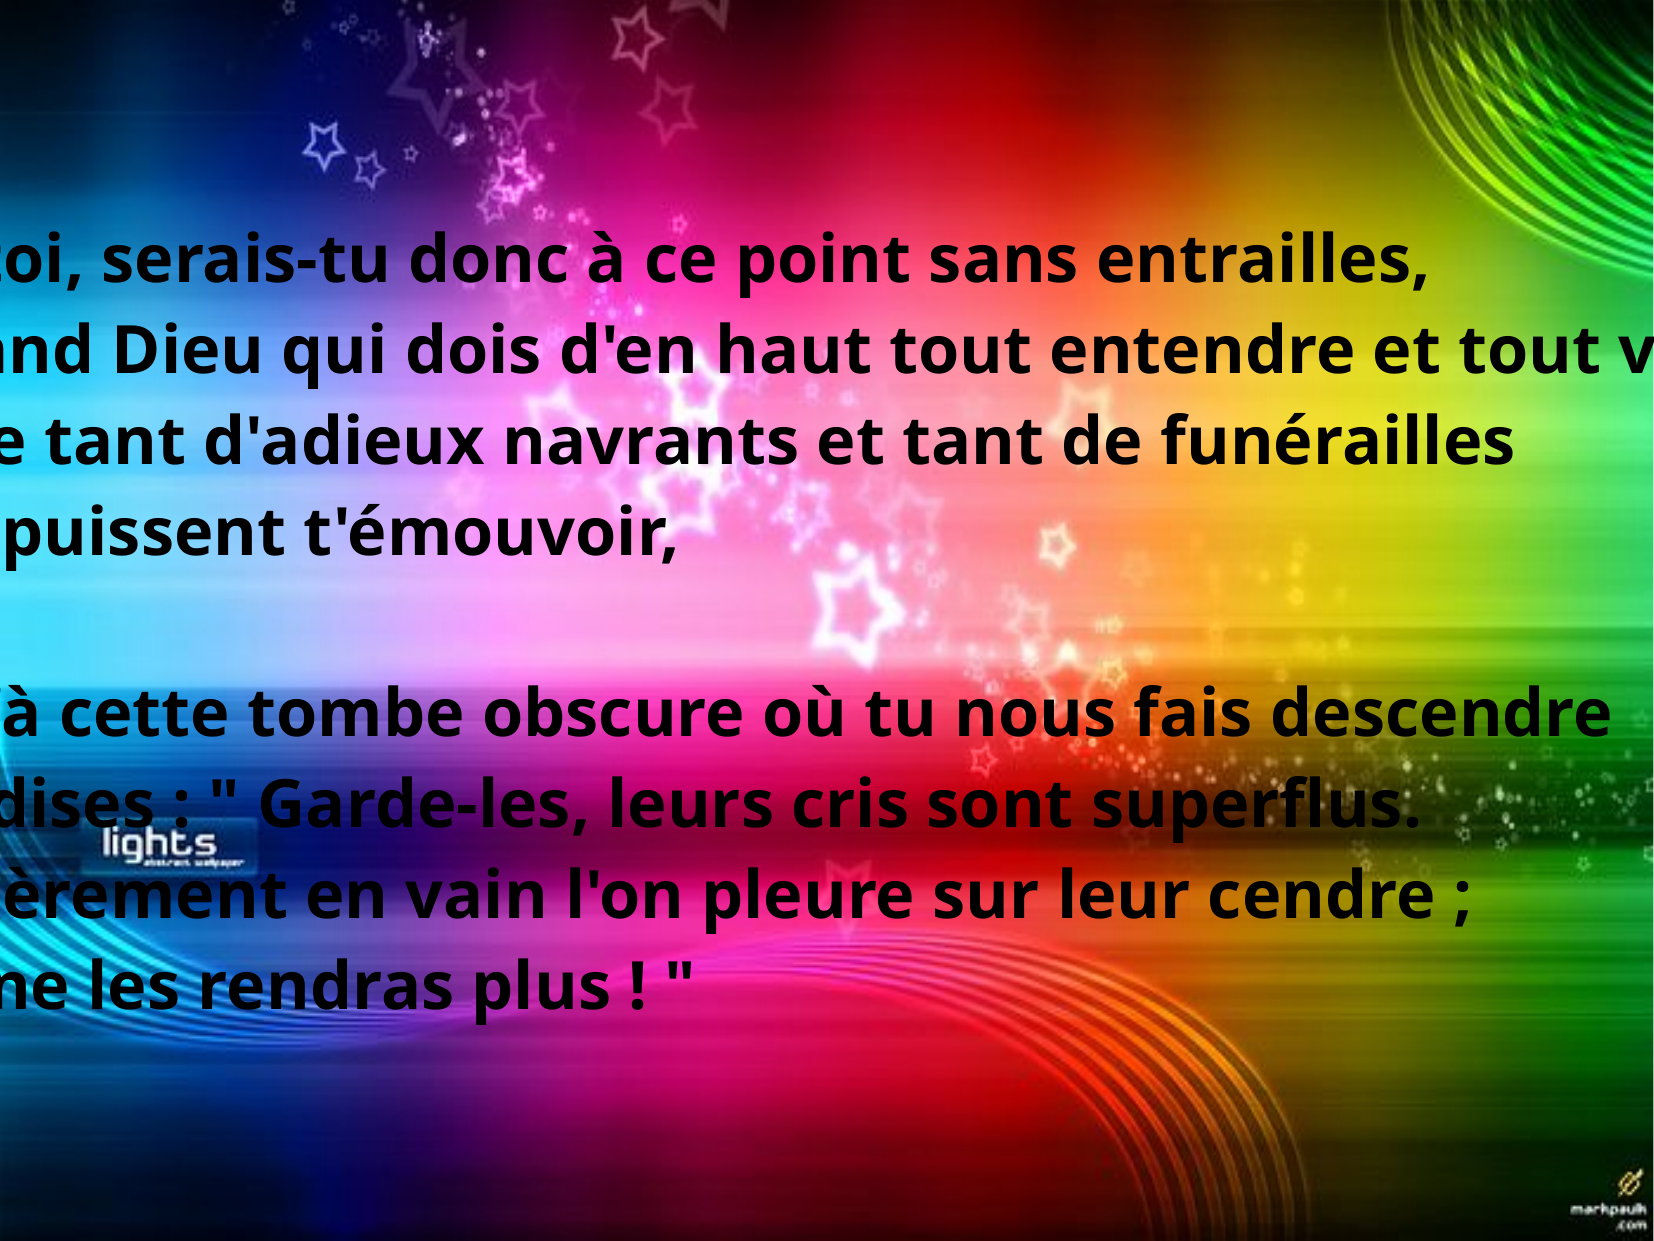

Et toi, serais-tu donc à ce point sans entrailles,
Grand Dieu qui dois d'en haut tout entendre et tout voir,
Que tant d'adieux navrants et tant de funérailles
Ne puissent t'émouvoir,
Qu'à cette tombe obscure où tu nous fais descendre
Tu dises : " Garde-les, leurs cris sont superflus.
Amèrement en vain l'on pleure sur leur cendre ;
Tu ne les rendras plus ! "
#